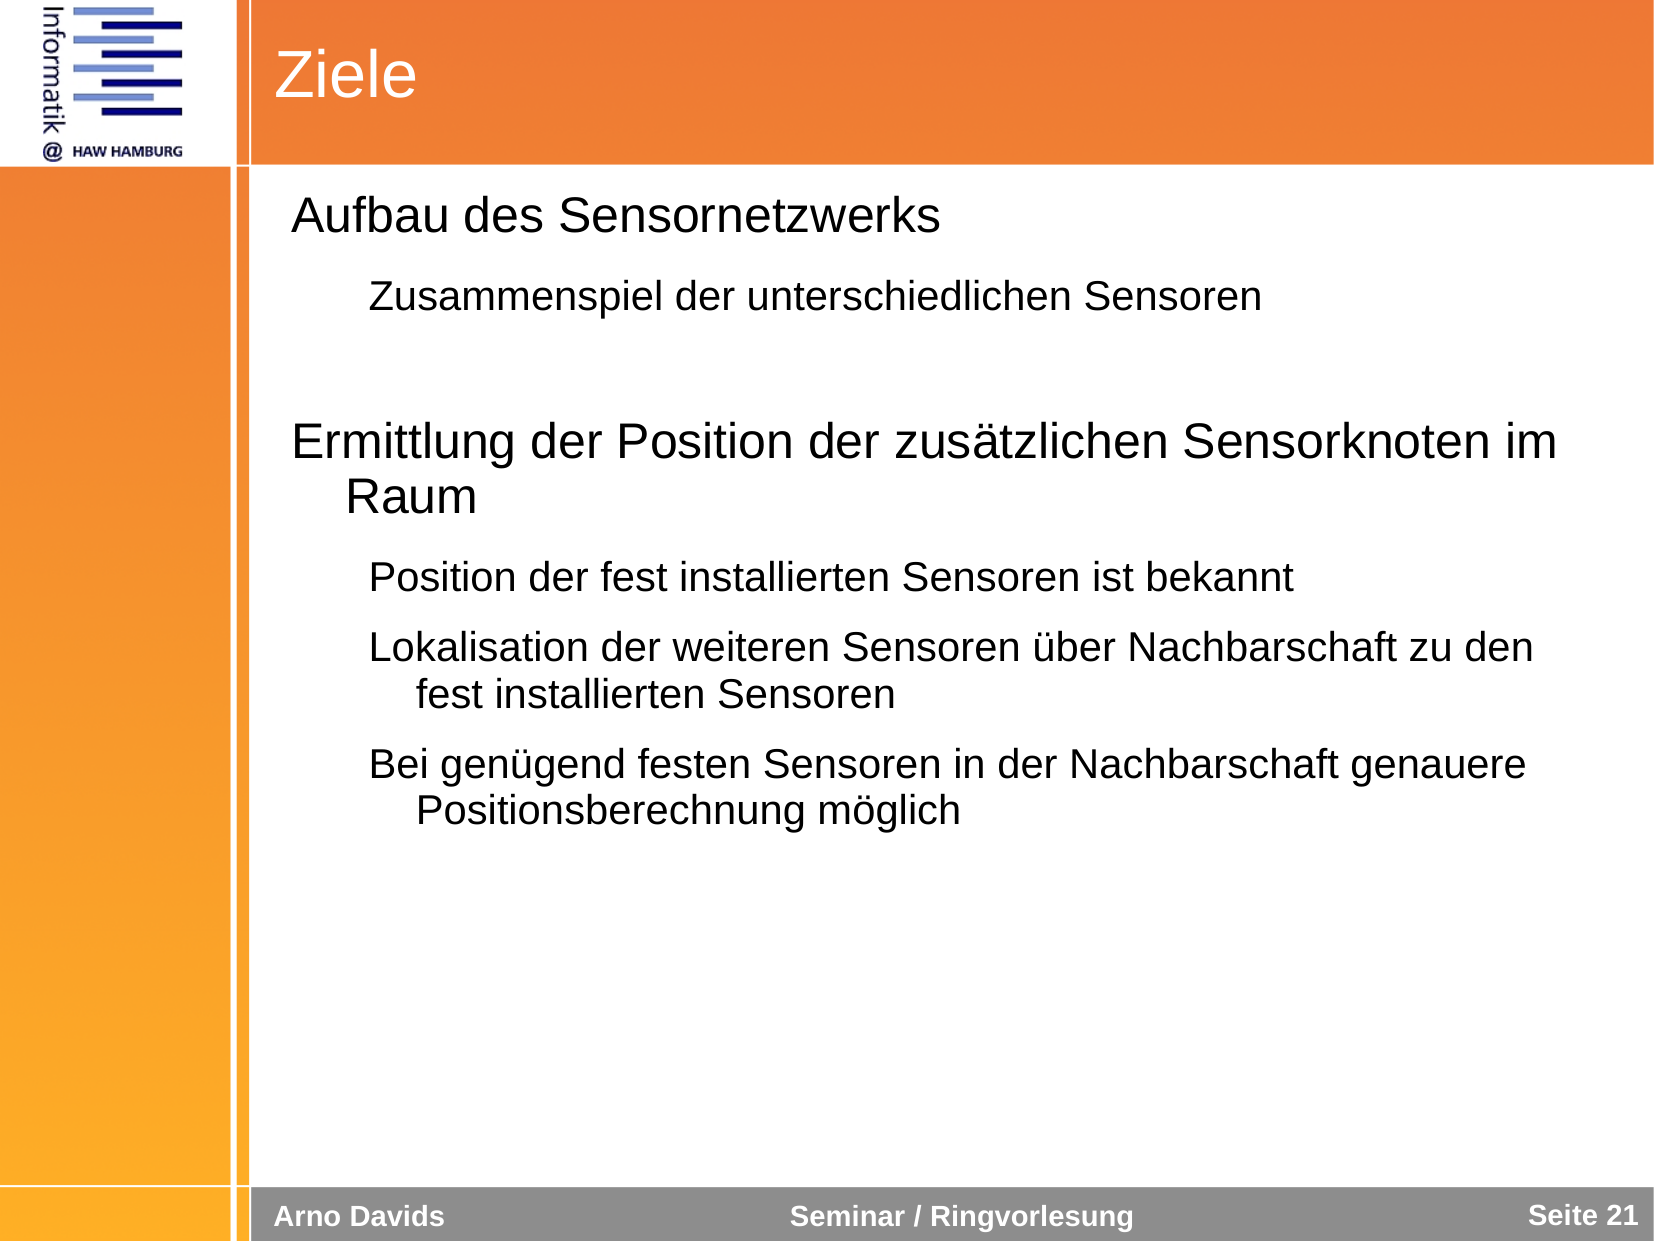

# Ziele
Aufbau des Sensornetzwerks
Zusammenspiel der unterschiedlichen Sensoren
Ermittlung der Position der zusätzlichen Sensorknoten im Raum
Position der fest installierten Sensoren ist bekannt
Lokalisation der weiteren Sensoren über Nachbarschaft zu den fest installierten Sensoren
Bei genügend festen Sensoren in der Nachbarschaft genauere Positionsberechnung möglich